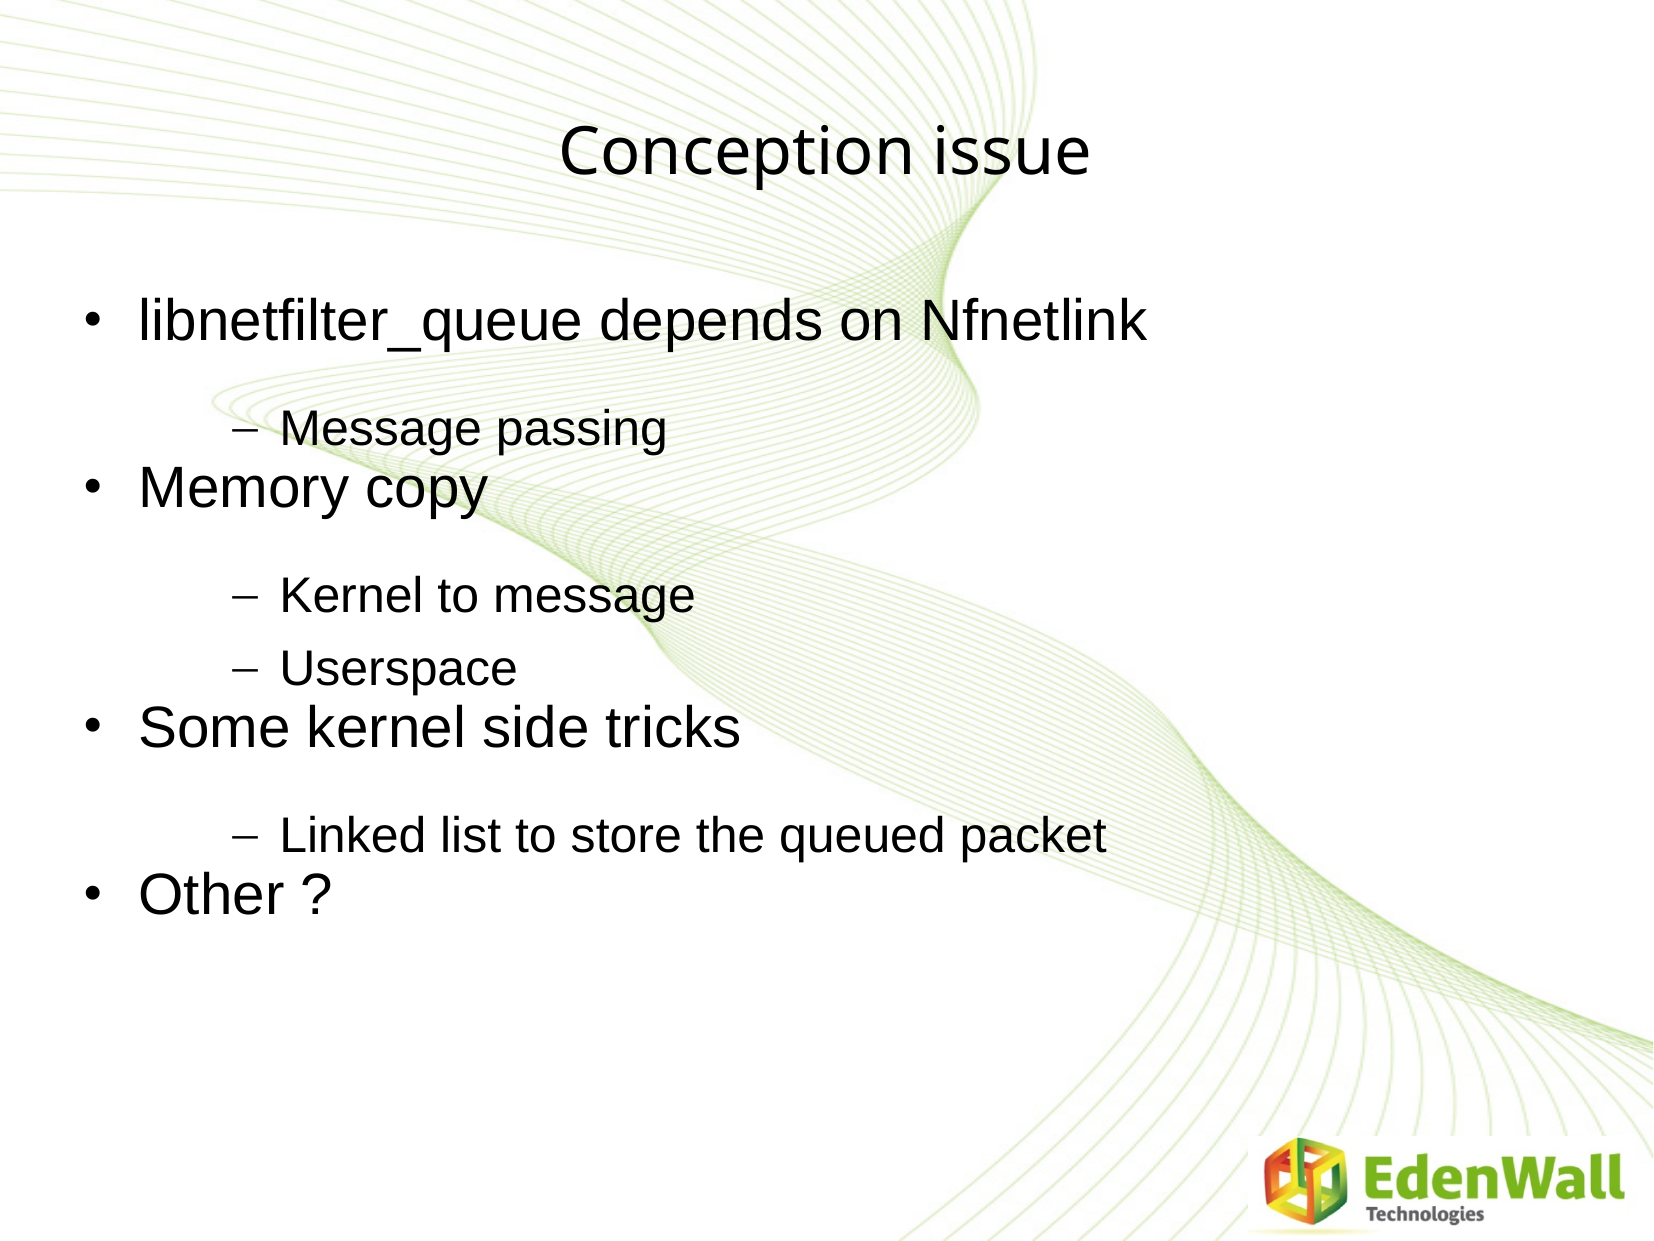

# Conception issue
libnetfilter_queue depends on Nfnetlink
Message passing
Memory copy
Kernel to message
Userspace
Some kernel side tricks
Linked list to store the queued packet
Other ?